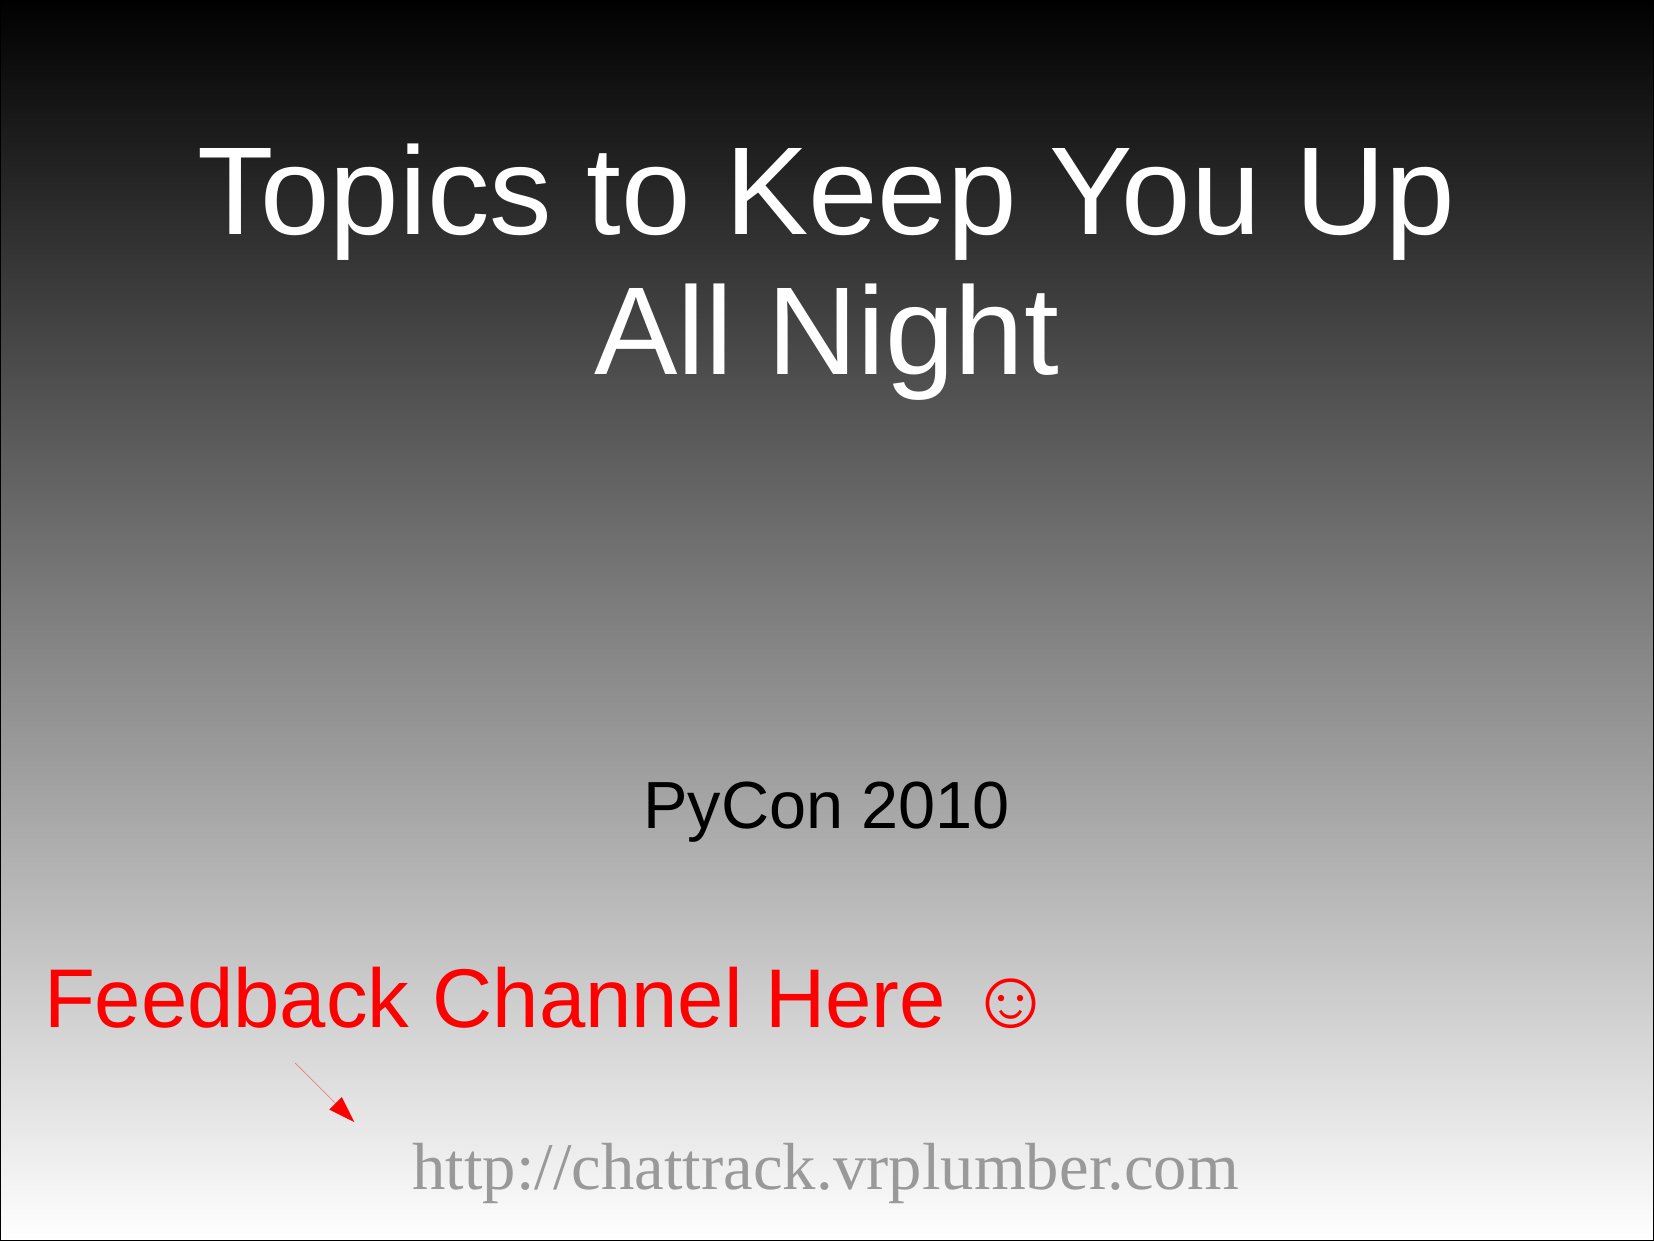

# Topics to Keep You Up All Night
PyCon 2010
Feedback Channel Here ☺
http://chattrack.vrplumber.com
1